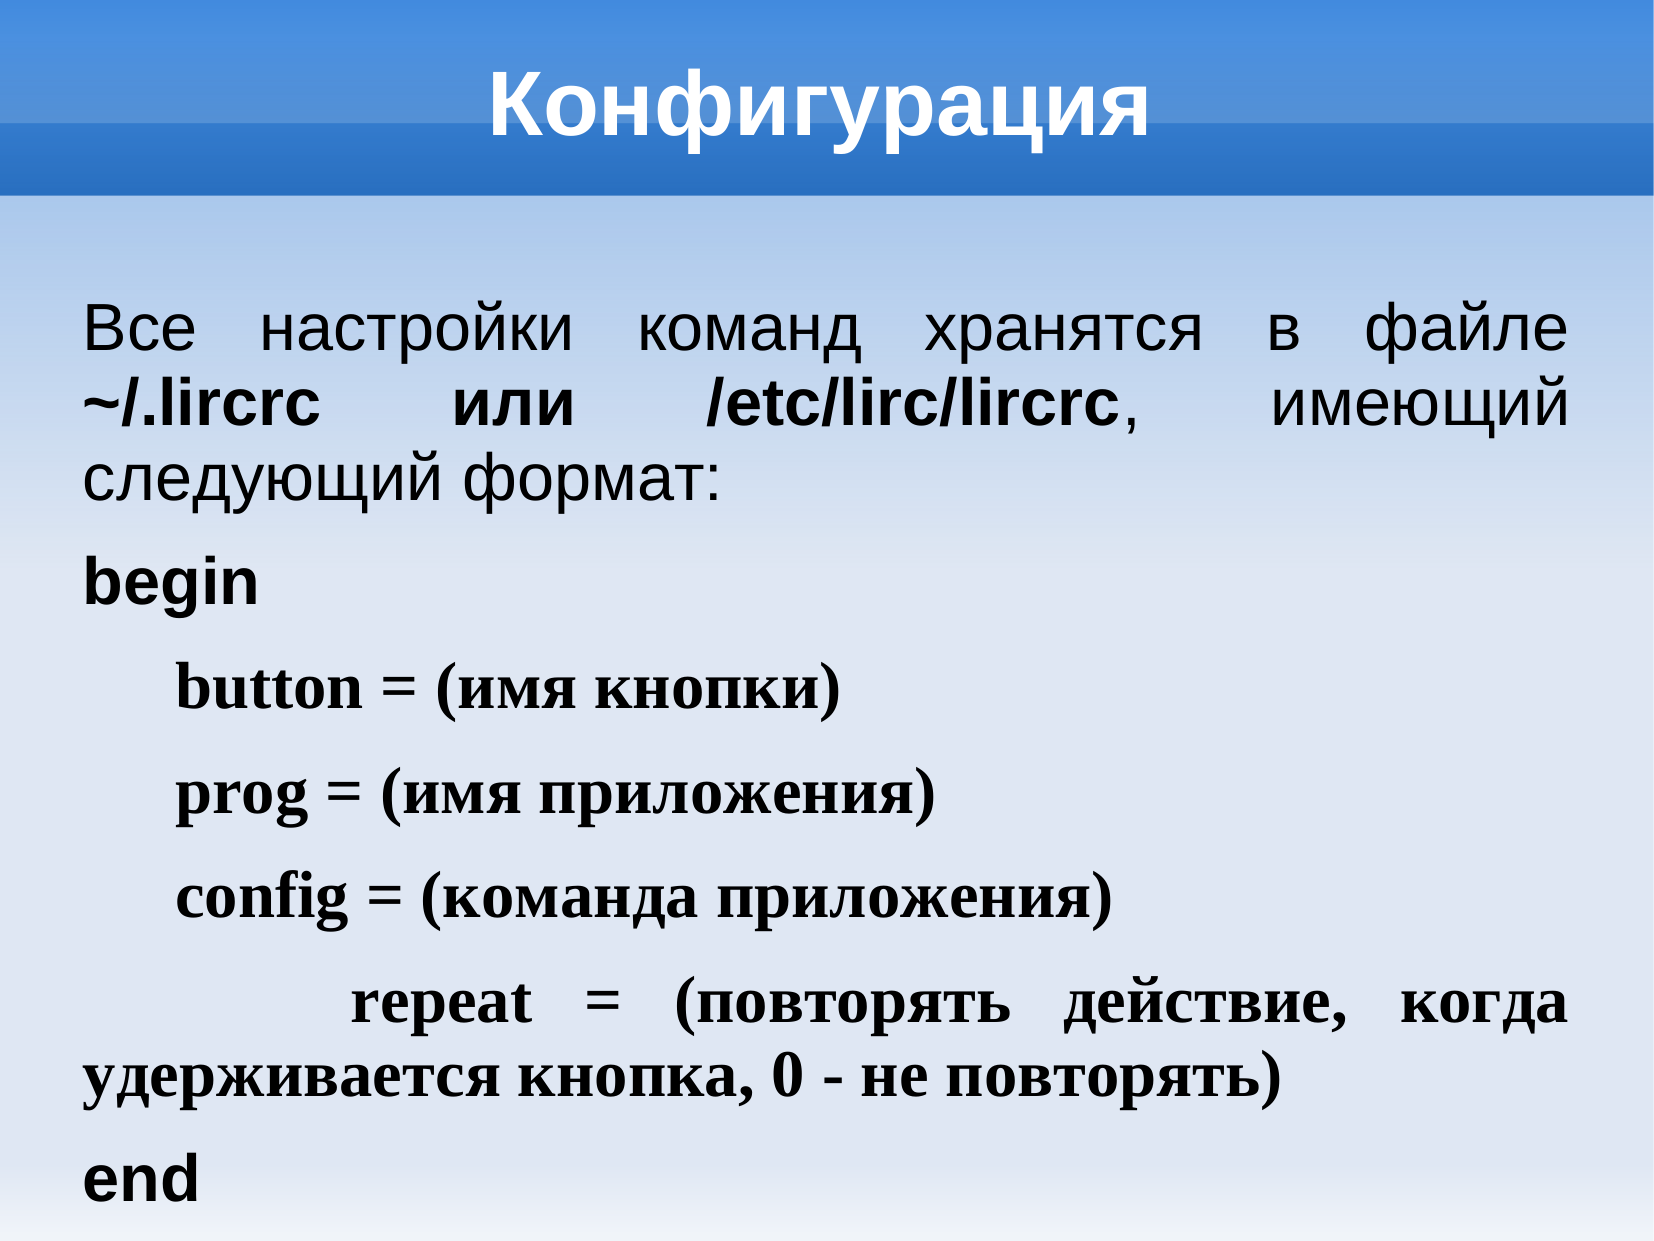

# Конфигурация
Все настройки команд хранятся в файле ~/.lircrc или /etc/lirc/lircrc, имеющий следующий формат:
begin
 button = (имя кнопки)
 prog = (имя приложения)
 config = (команда приложения)
 repeat = (повторять действие, когда удерживается кнопка, 0 - не повторять)
end